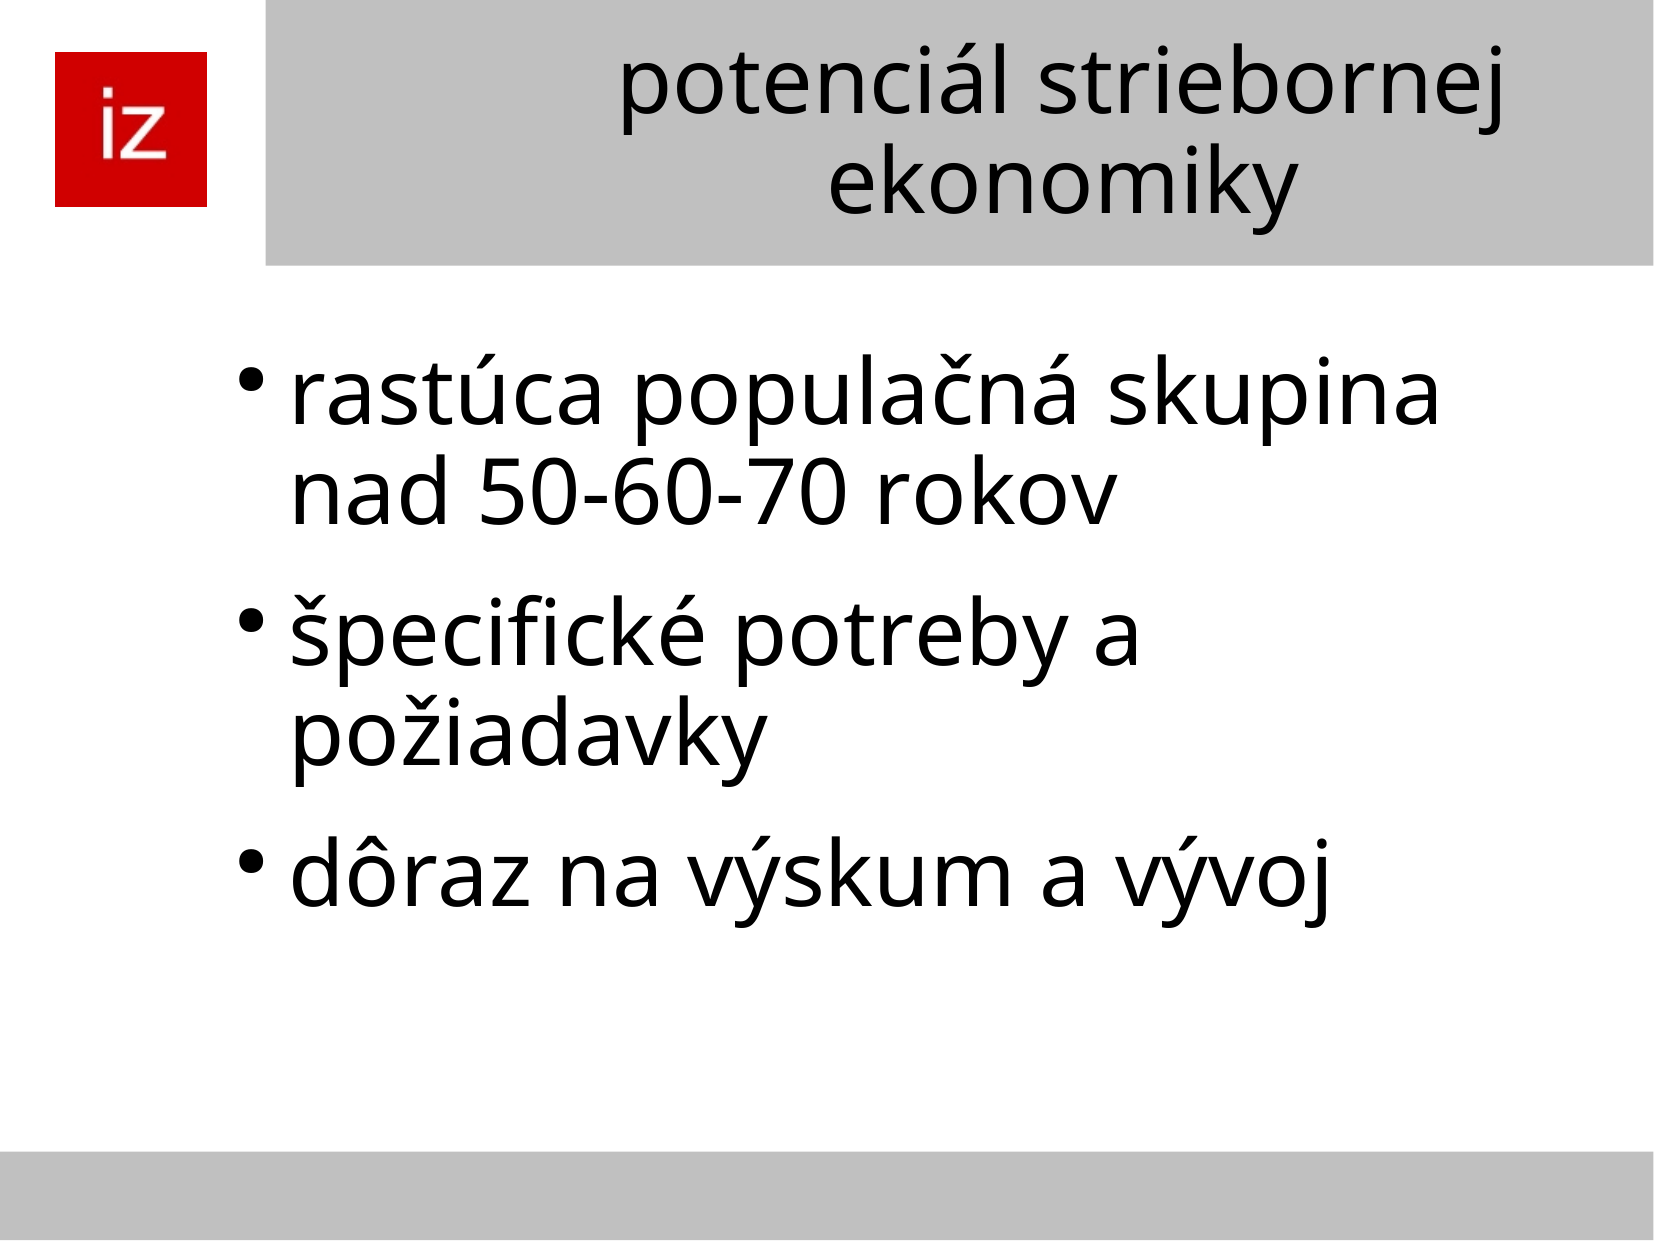

# potenciál striebornej ekonomiky
rastúca populačná skupina nad 50-60-70 rokov
špecifické potreby a požiadavky
dôraz na výskum a vývoj